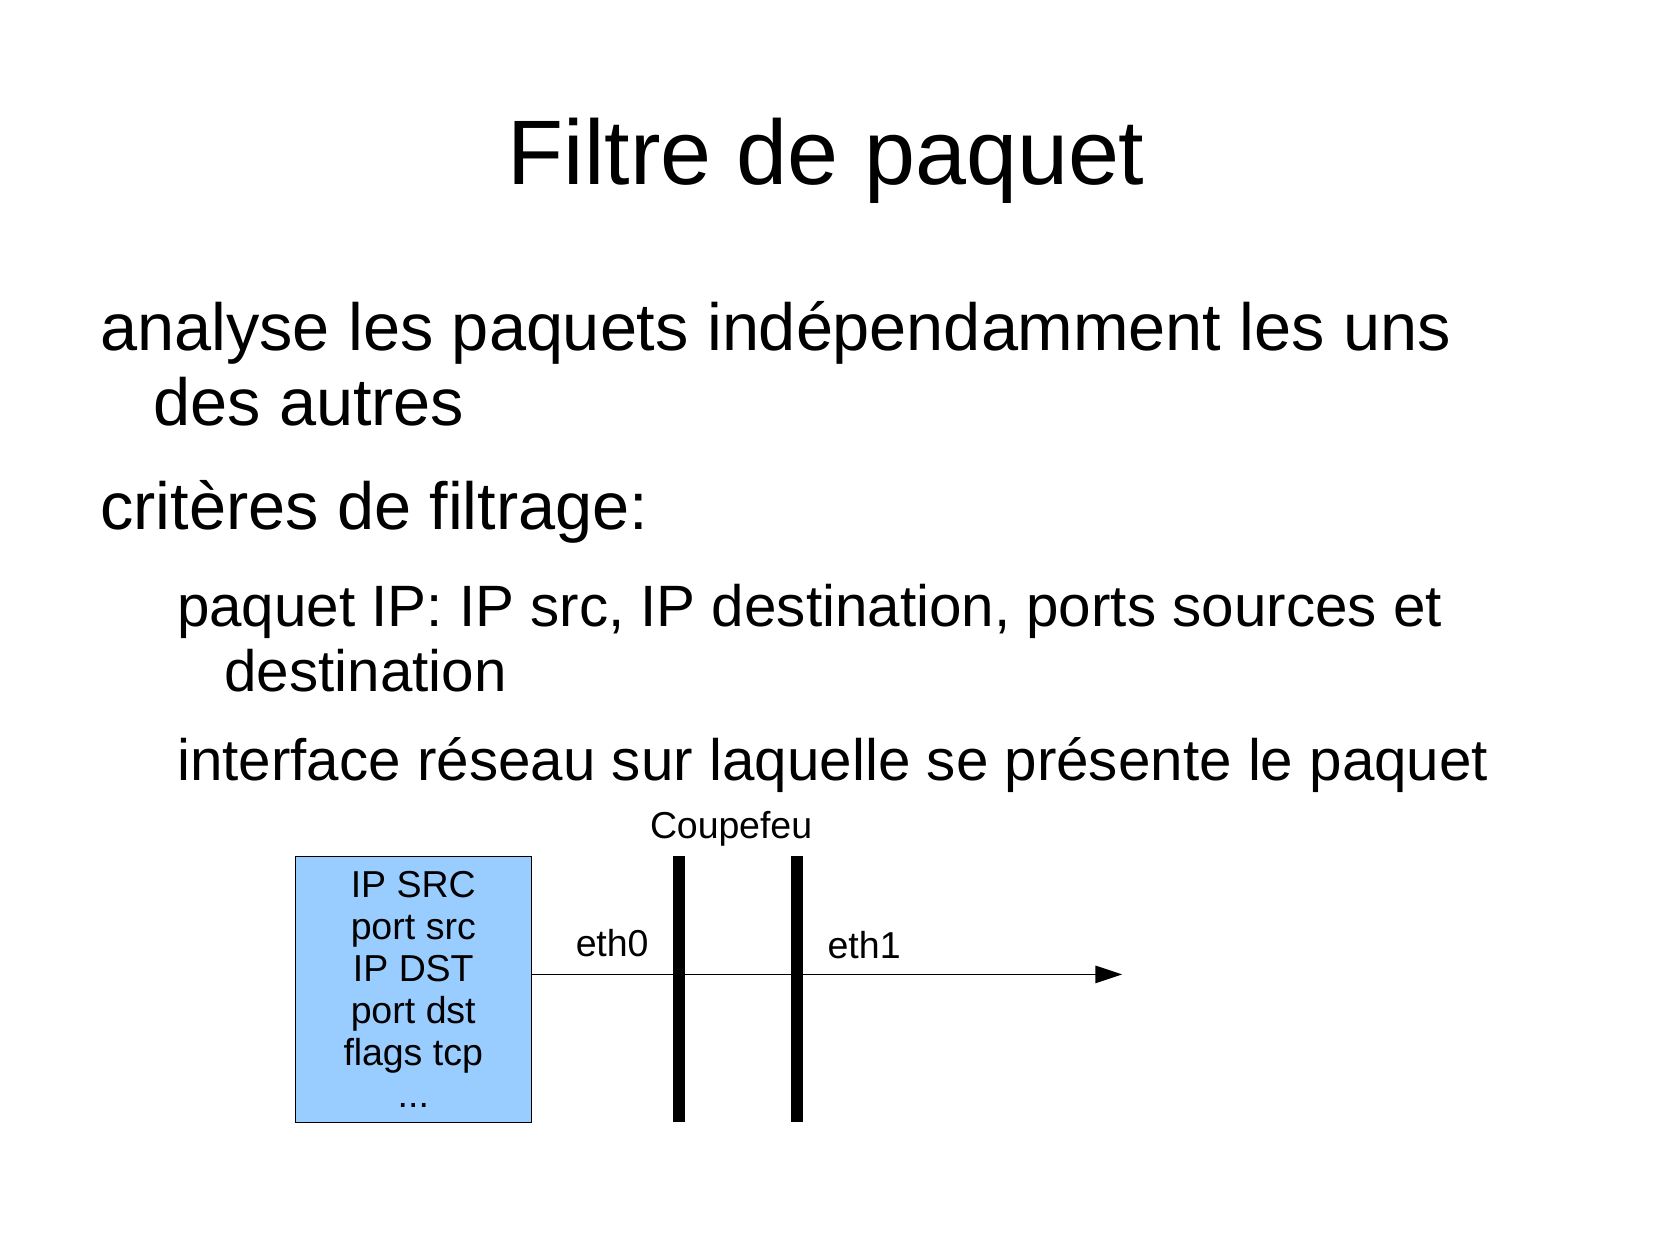

# Filtre de paquet
analyse les paquets indépendamment les uns des autres
critères de filtrage:
paquet IP: IP src, IP destination, ports sources et destination
interface réseau sur laquelle se présente le paquet
Coupefeu
IP SRC
port src
IP DST
port dst
flags tcp
...
eth0
eth1